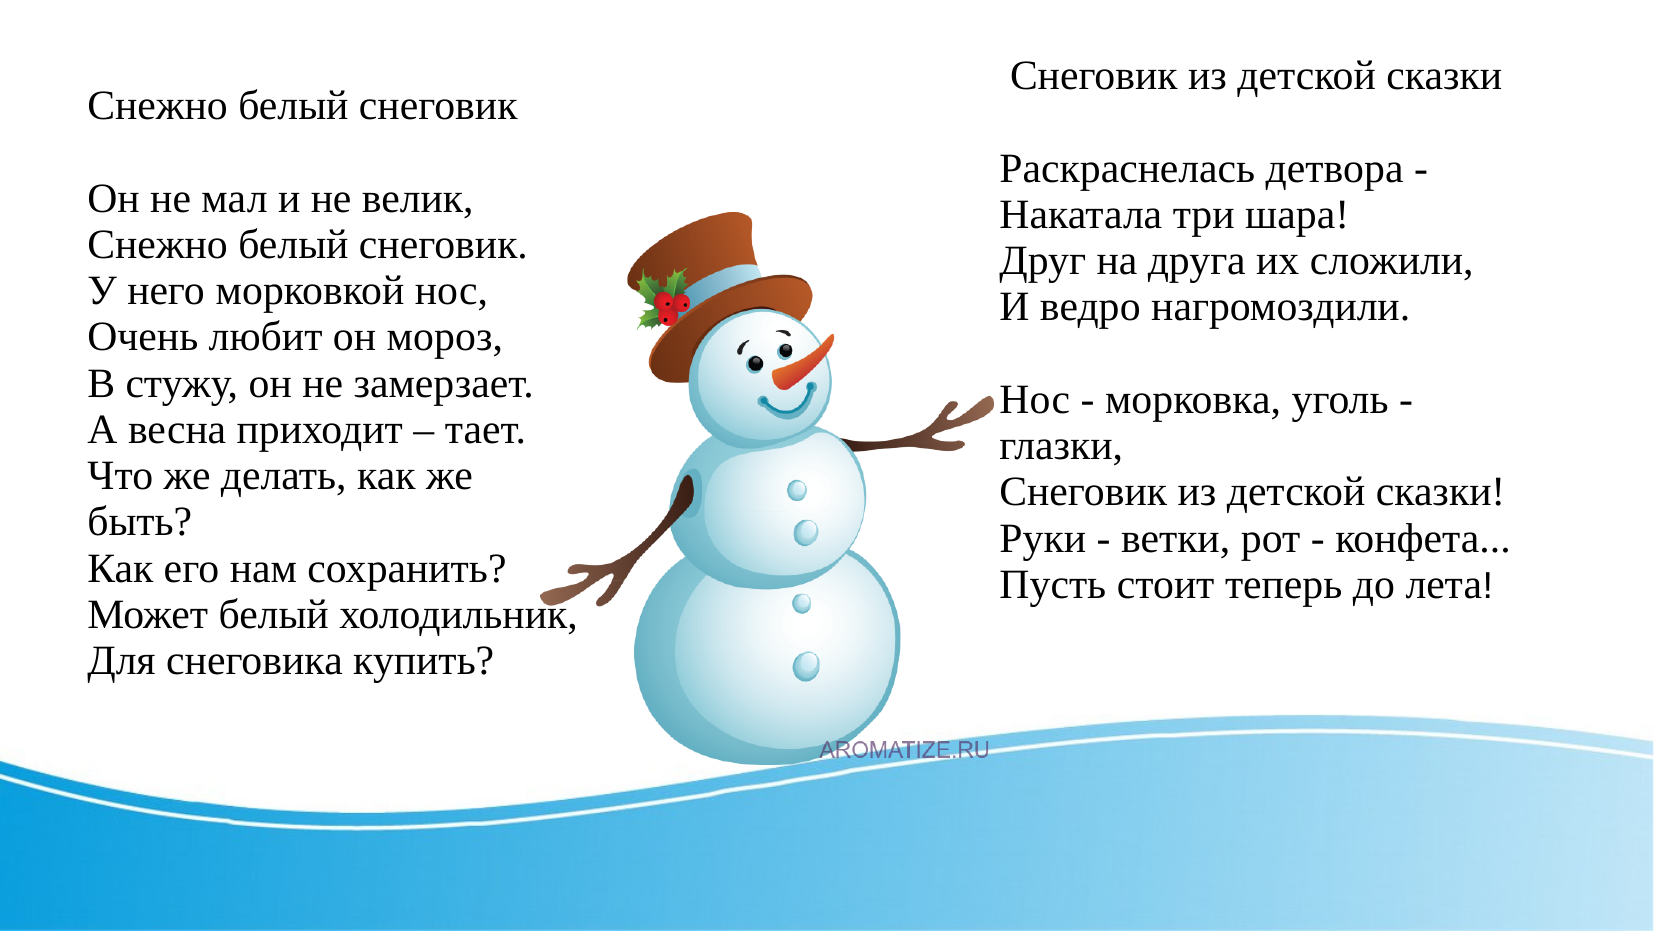

Снеговик из детской сказки
Раскраснелась детвора -
Накатала три шара!
Друг на друга их сложили,
И ведро нагромоздили.
Нос - морковка, уголь - глазки,
Снеговик из детской сказки!
Руки - ветки, рот - конфета...
Пусть стоит теперь до лета!
Снежно белый снеговик
Он не мал и не велик,
Снежно белый снеговик.
У него морковкой нос,
Очень любит он мороз,
В стужу, он не замерзает.
А весна приходит – тает.
Что же делать, как же быть?
Как его нам сохранить?
Может белый холодильник,
Для снеговика купить?